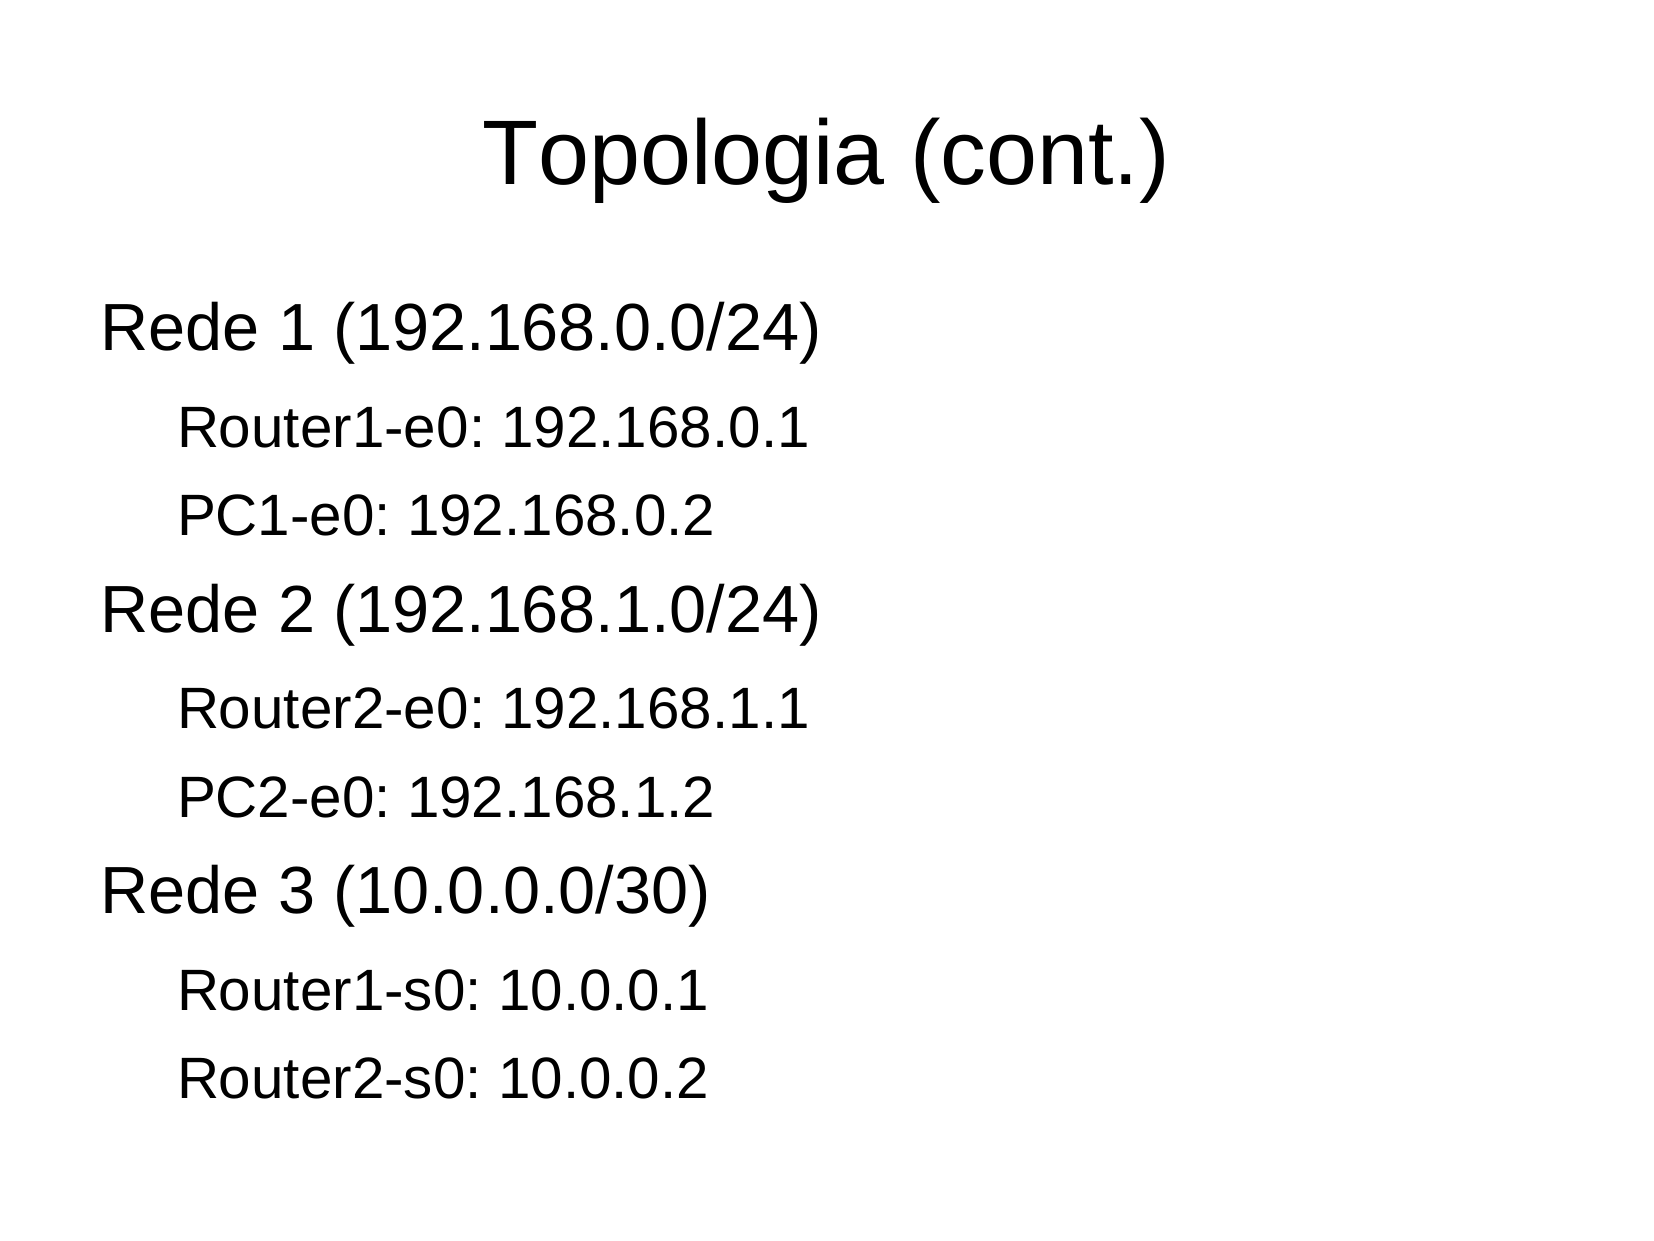

# Topologia (cont.)
Rede 1 (192.168.0.0/24)
Router1-e0: 192.168.0.1
PC1-e0: 192.168.0.2
Rede 2 (192.168.1.0/24)
Router2-e0: 192.168.1.1
PC2-e0: 192.168.1.2
Rede 3 (10.0.0.0/30)
Router1-s0: 10.0.0.1
Router2-s0: 10.0.0.2